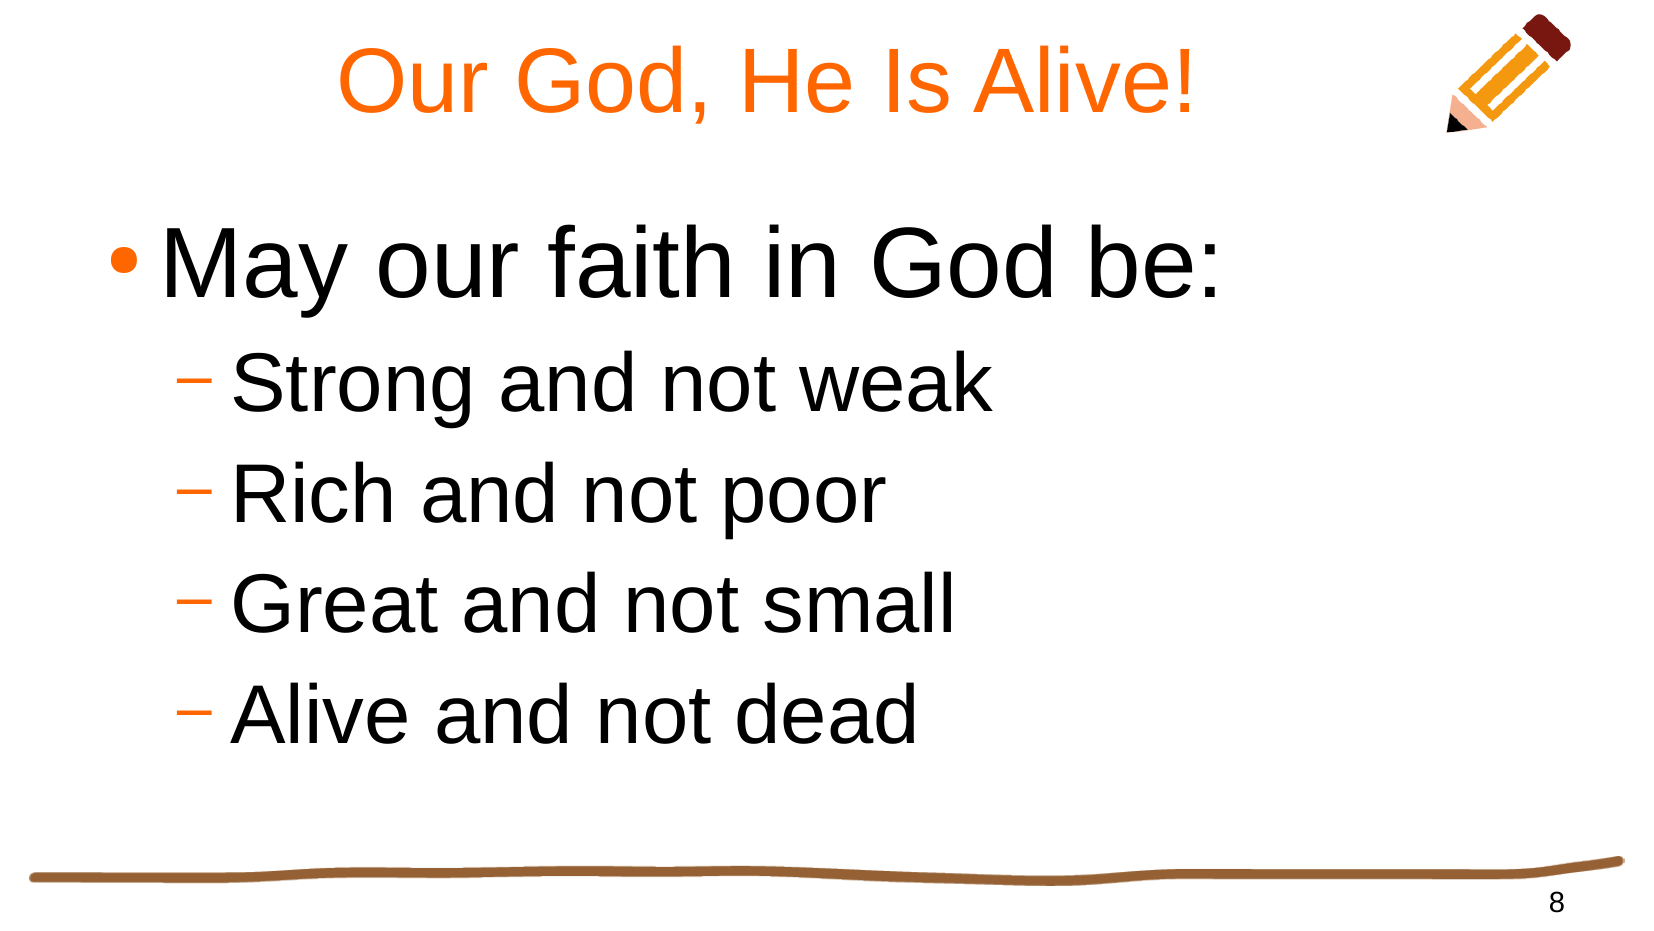

# Our God, He Is Alive!
May our faith in God be:
Strong and not weak
Rich and not poor
Great and not small
Alive and not dead
8